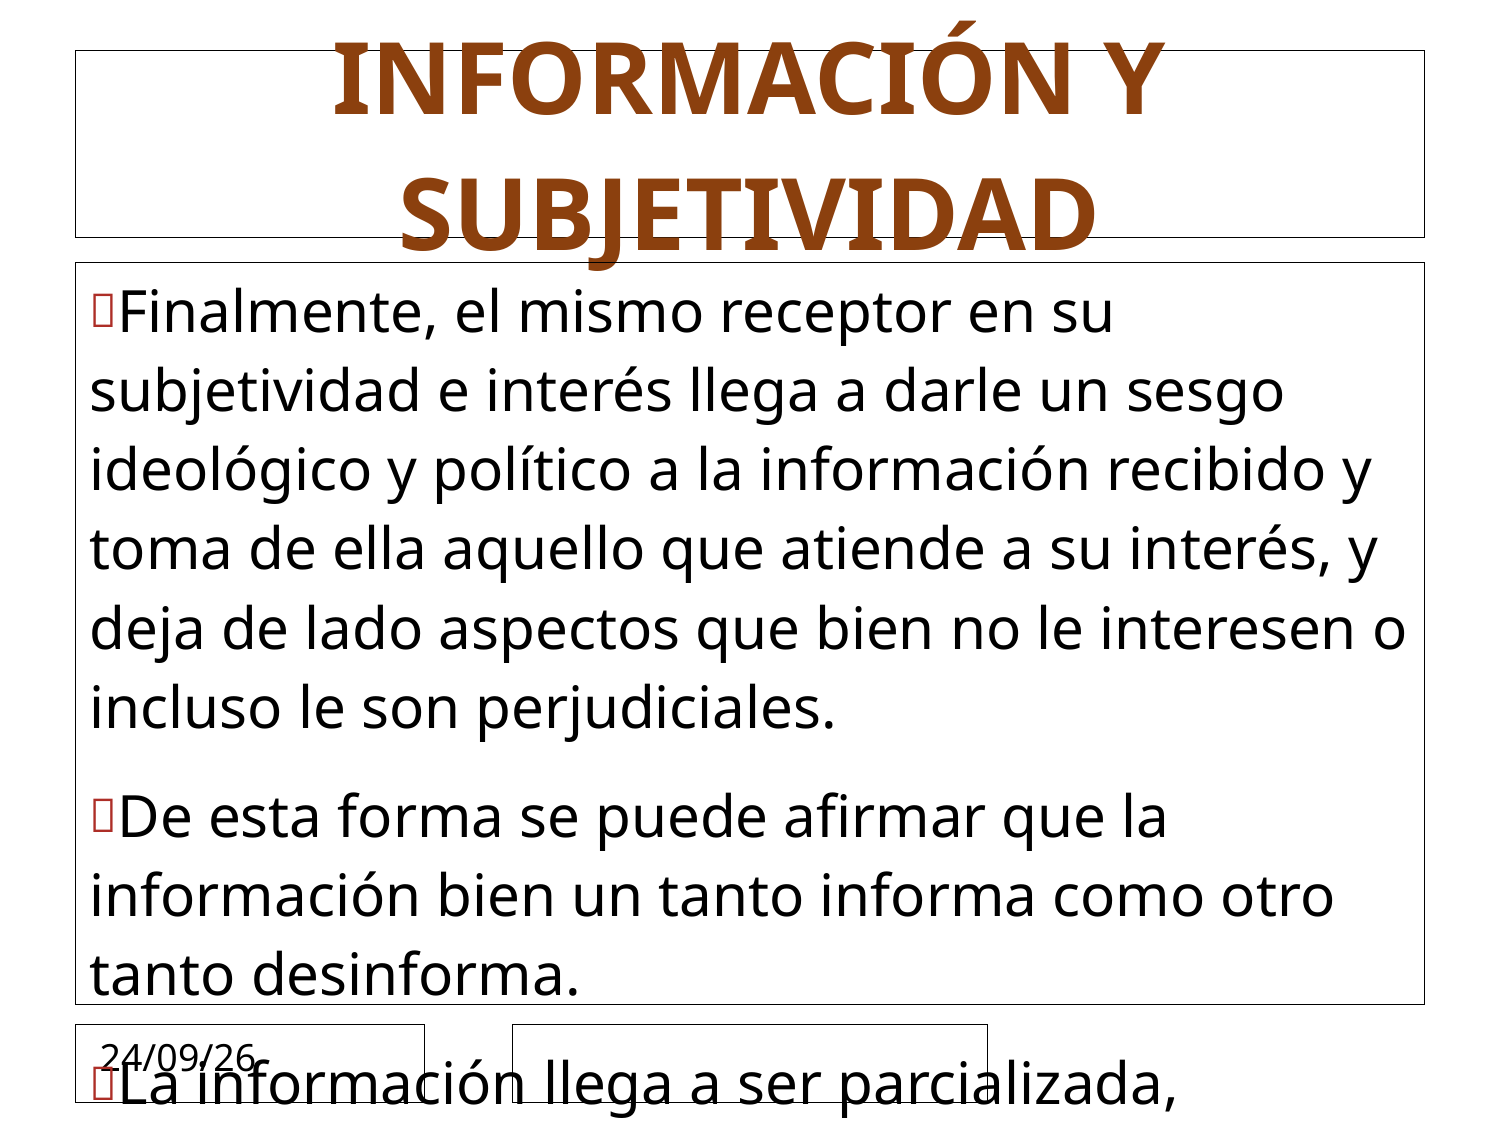

# INFORMACIÓN Y SUBJETIVIDAD
Finalmente, el mismo receptor en su subjetividad e interés llega a darle un sesgo ideológico y político a la información recibido y toma de ella aquello que atiende a su interés, y deja de lado aspectos que bien no le interesen o incluso le son perjudiciales.
De esta forma se puede afirmar que la información bien un tanto informa como otro tanto desinforma.
La información llega a ser parcializada, direccionada, falseada, tergiversada, malversada, maquillada, orientada, falseada por un sinnúmero de intereses. Por que precisamente la información es en sí un dato de interés.